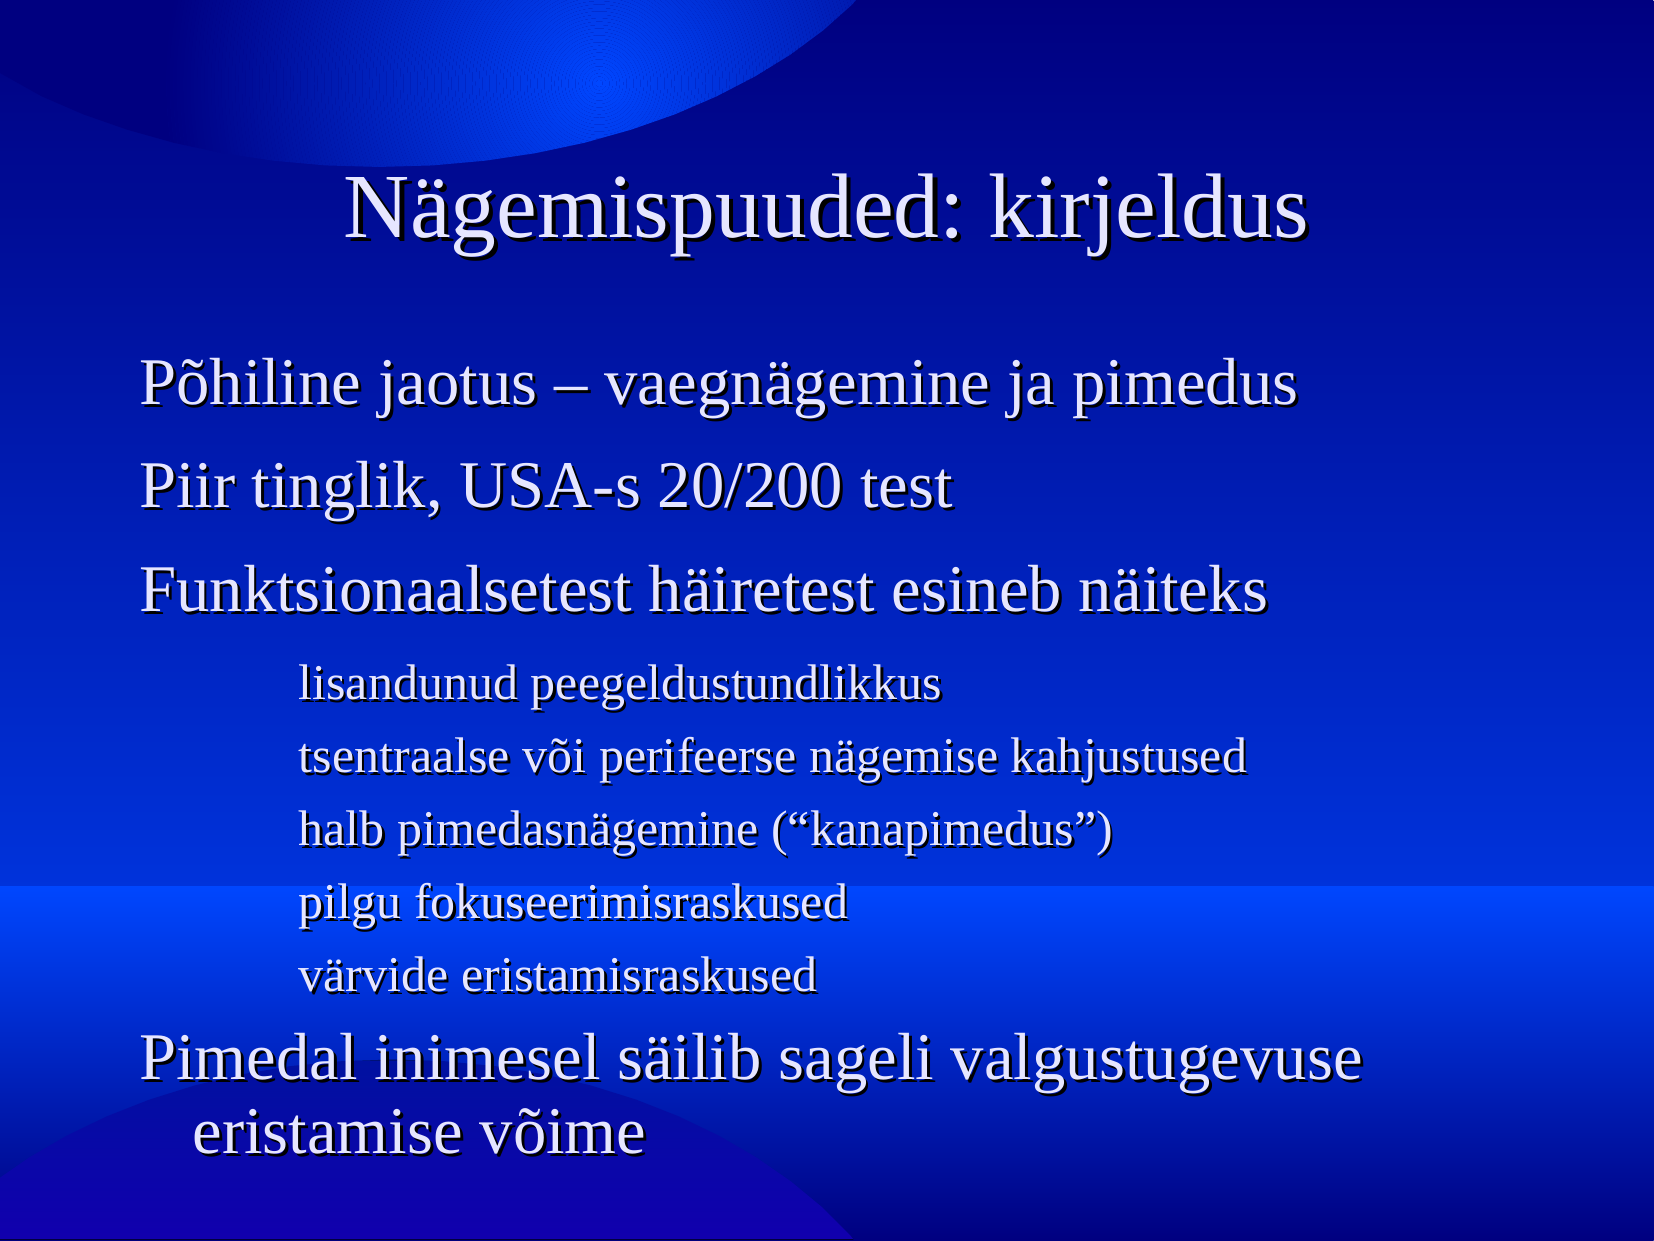

# Nägemispuuded: kirjeldus
Põhiline jaotus – vaegnägemine ja pimedus
Piir tinglik, USA-s 20/200 test
Funktsionaalsetest häiretest esineb näiteks
lisandunud peegeldustundlikkus
tsentraalse või perifeerse nägemise kahjustused
halb pimedasnägemine (“kanapimedus”)
pilgu fokuseerimisraskused
värvide eristamisraskused
Pimedal inimesel säilib sageli valgustugevuse eristamise võime